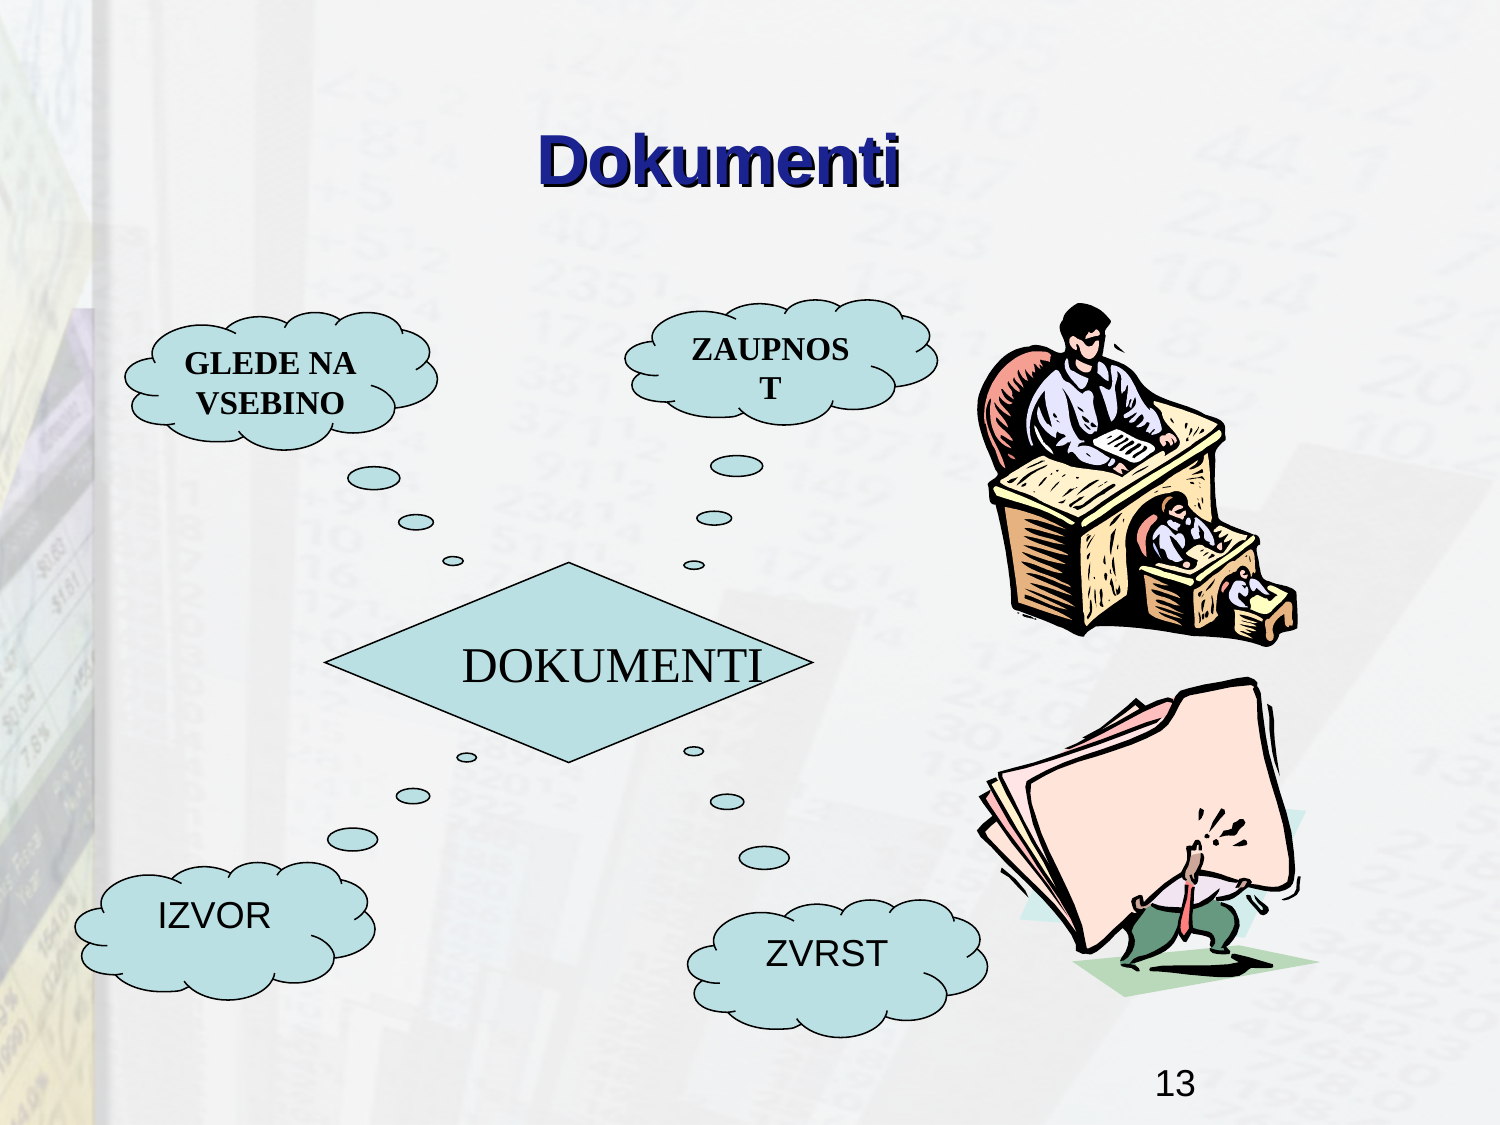

Dokumenti
ZAUPNOST
GLEDE NA VSEBINO
DOKUMENTI
IZVOR
ZVRST
13